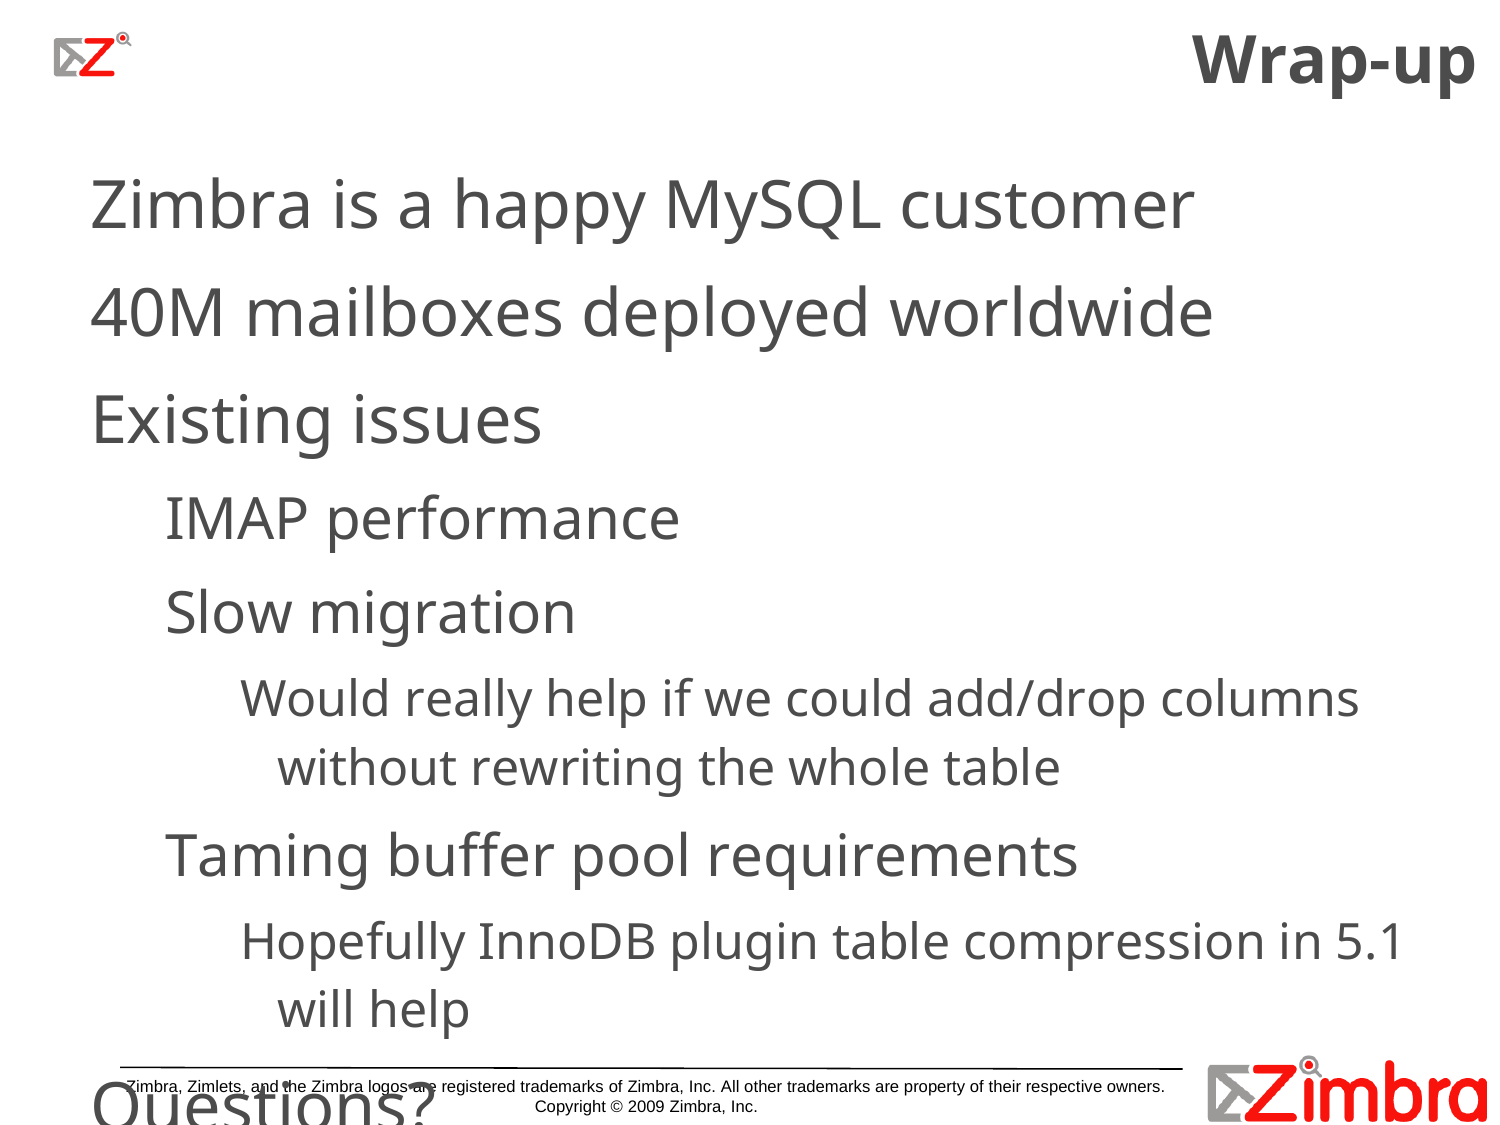

# Wrap-up
Zimbra is a happy MySQL customer
40M mailboxes deployed worldwide
Existing issues
IMAP performance
Slow migration
Would really help if we could add/drop columns without rewriting the whole table
Taming buffer pool requirements
Hopefully InnoDB plugin table compression in 5.1 will help
Questions?